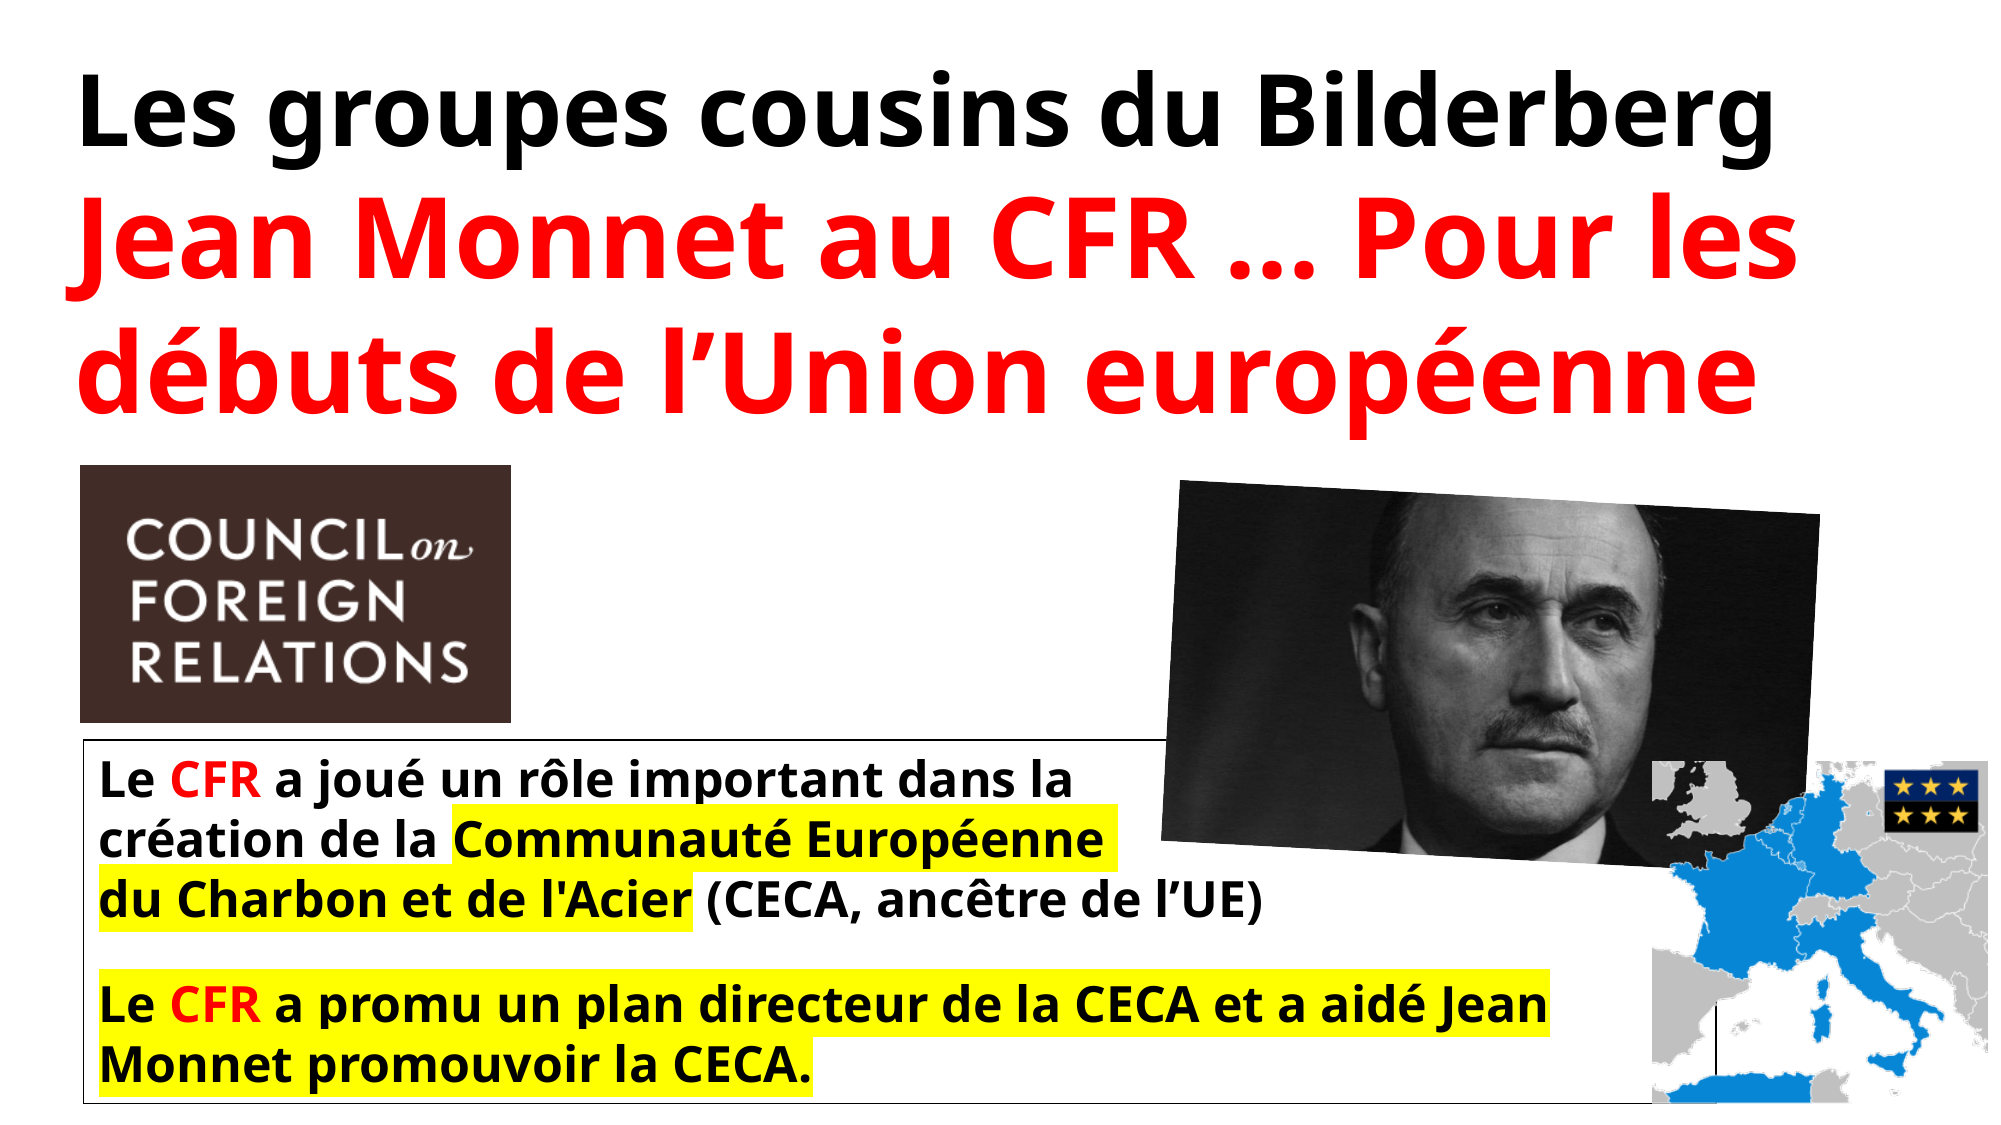

Les groupes cousins du Bilderberg
Jean Monnet au CFR ... Pour les débuts de l’Union européenne
Le CFR a joué un rôle important dans la
création de la Communauté Européenne
du Charbon et de l'Acier (CECA, ancêtre de l’UE)
Le CFR a promu un plan directeur de la CECA et a aidé Jean Monnet promouvoir la CECA.